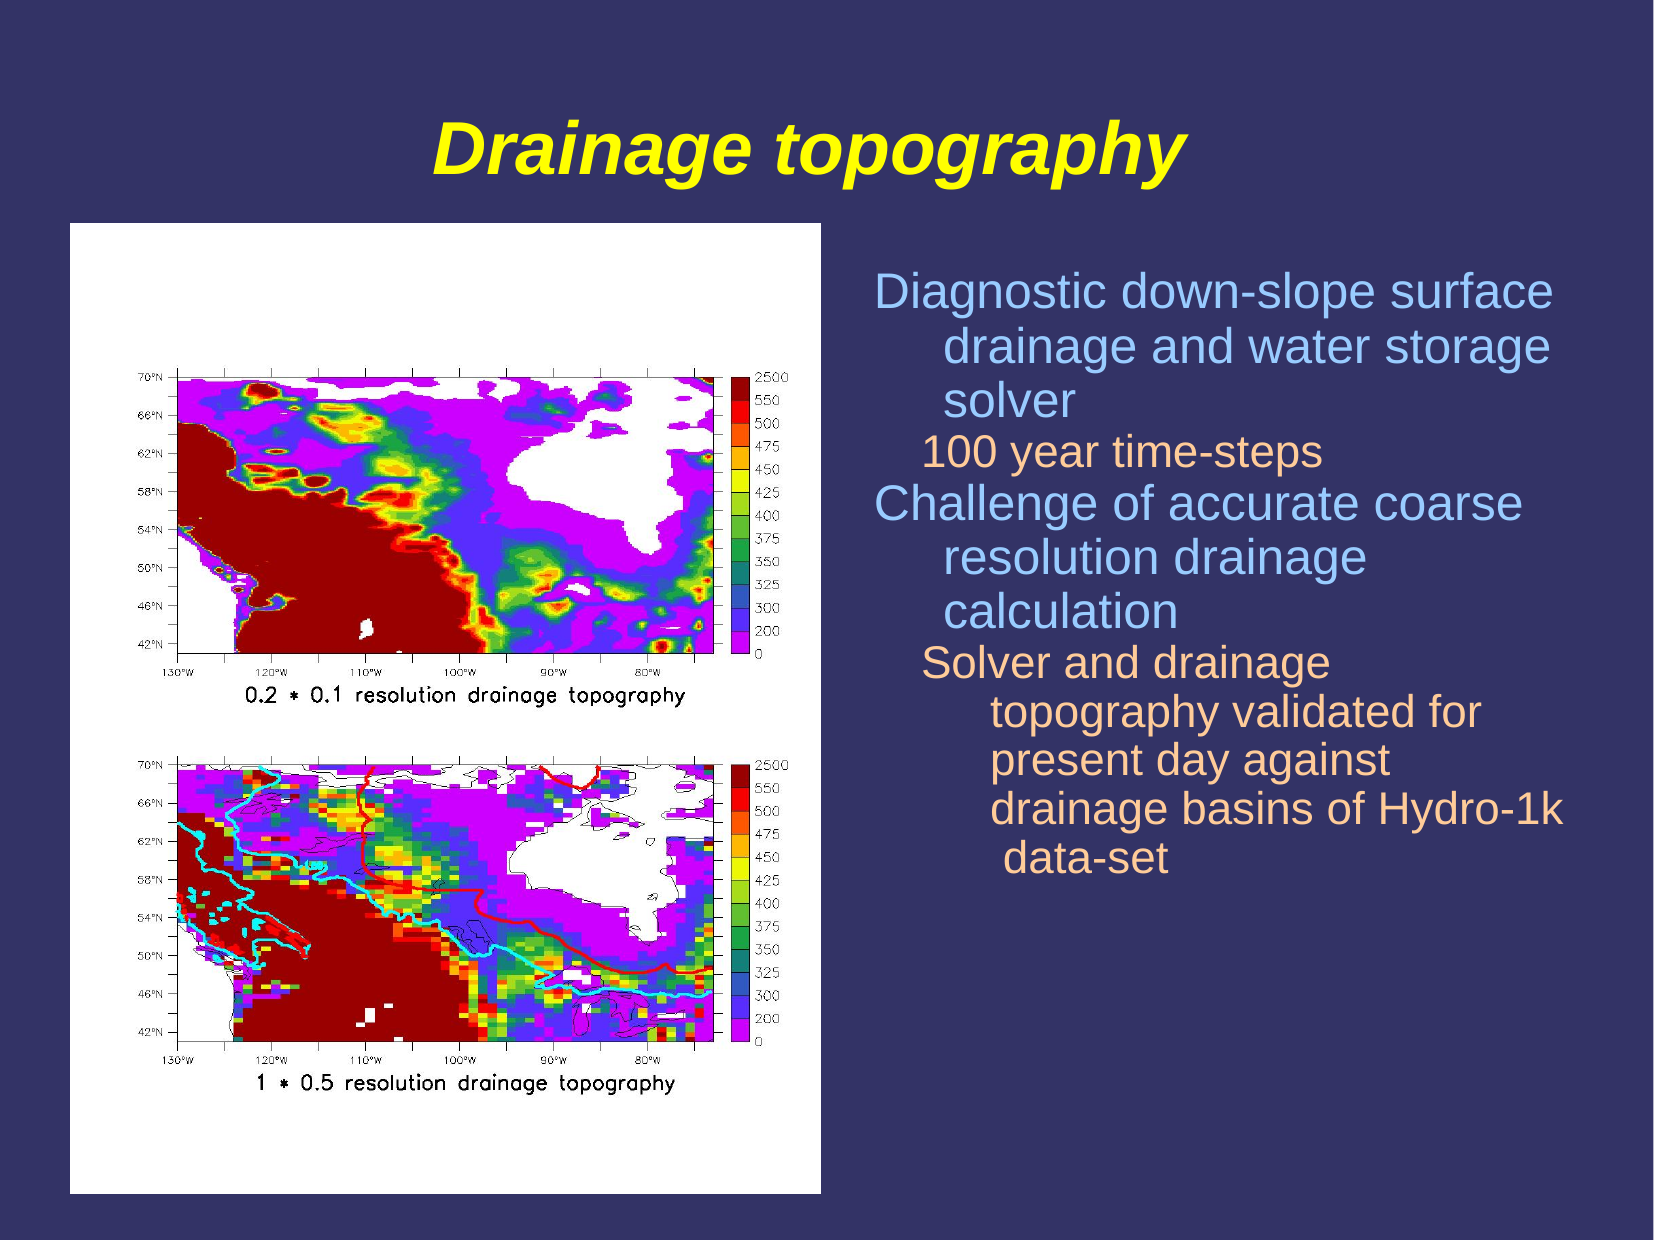

# Drainage topography
Diagnostic down-slope surface drainage and water storage solver
100 year time-steps
Challenge of accurate coarse resolution drainage calculation
Solver and drainage topography validated for present day against drainage basins of Hydro-1k data-set